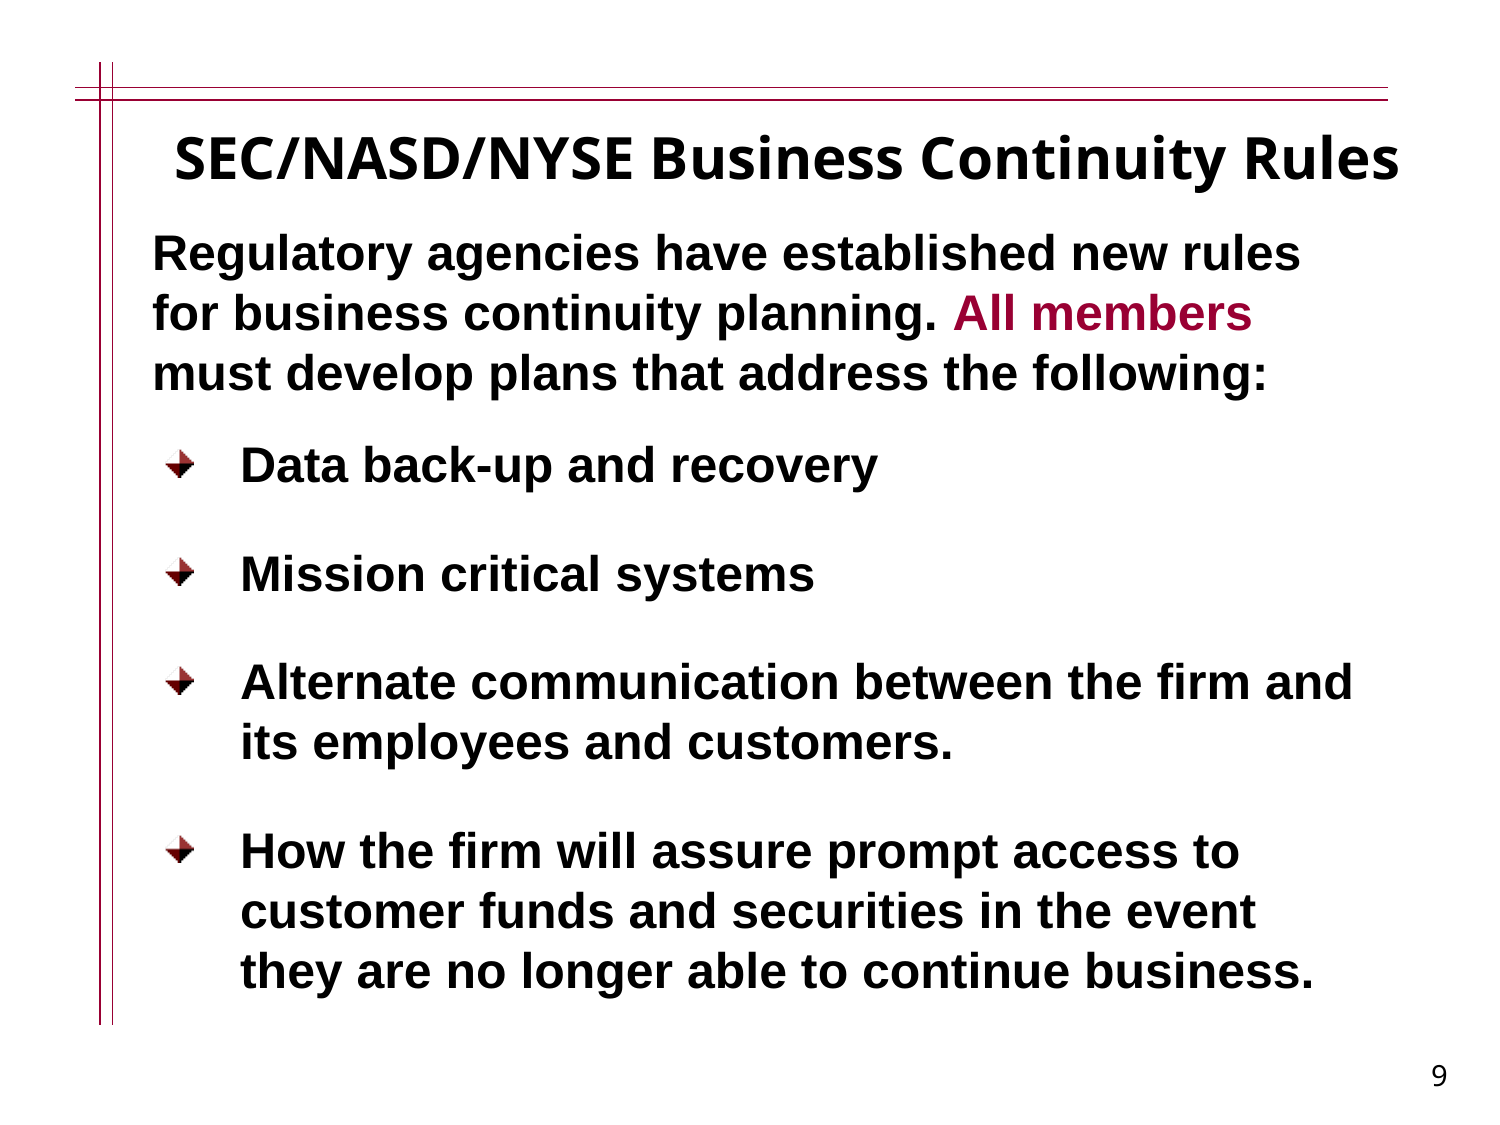

# SEC/NASD/NYSE Business Continuity Rules
Regulatory agencies have established new rules for business continuity planning. All members must develop plans that address the following:
Data back-up and recovery
Mission critical systems
Alternate communication between the firm and its employees and customers.
How the firm will assure prompt access to customer funds and securities in the event they are no longer able to continue business.
9